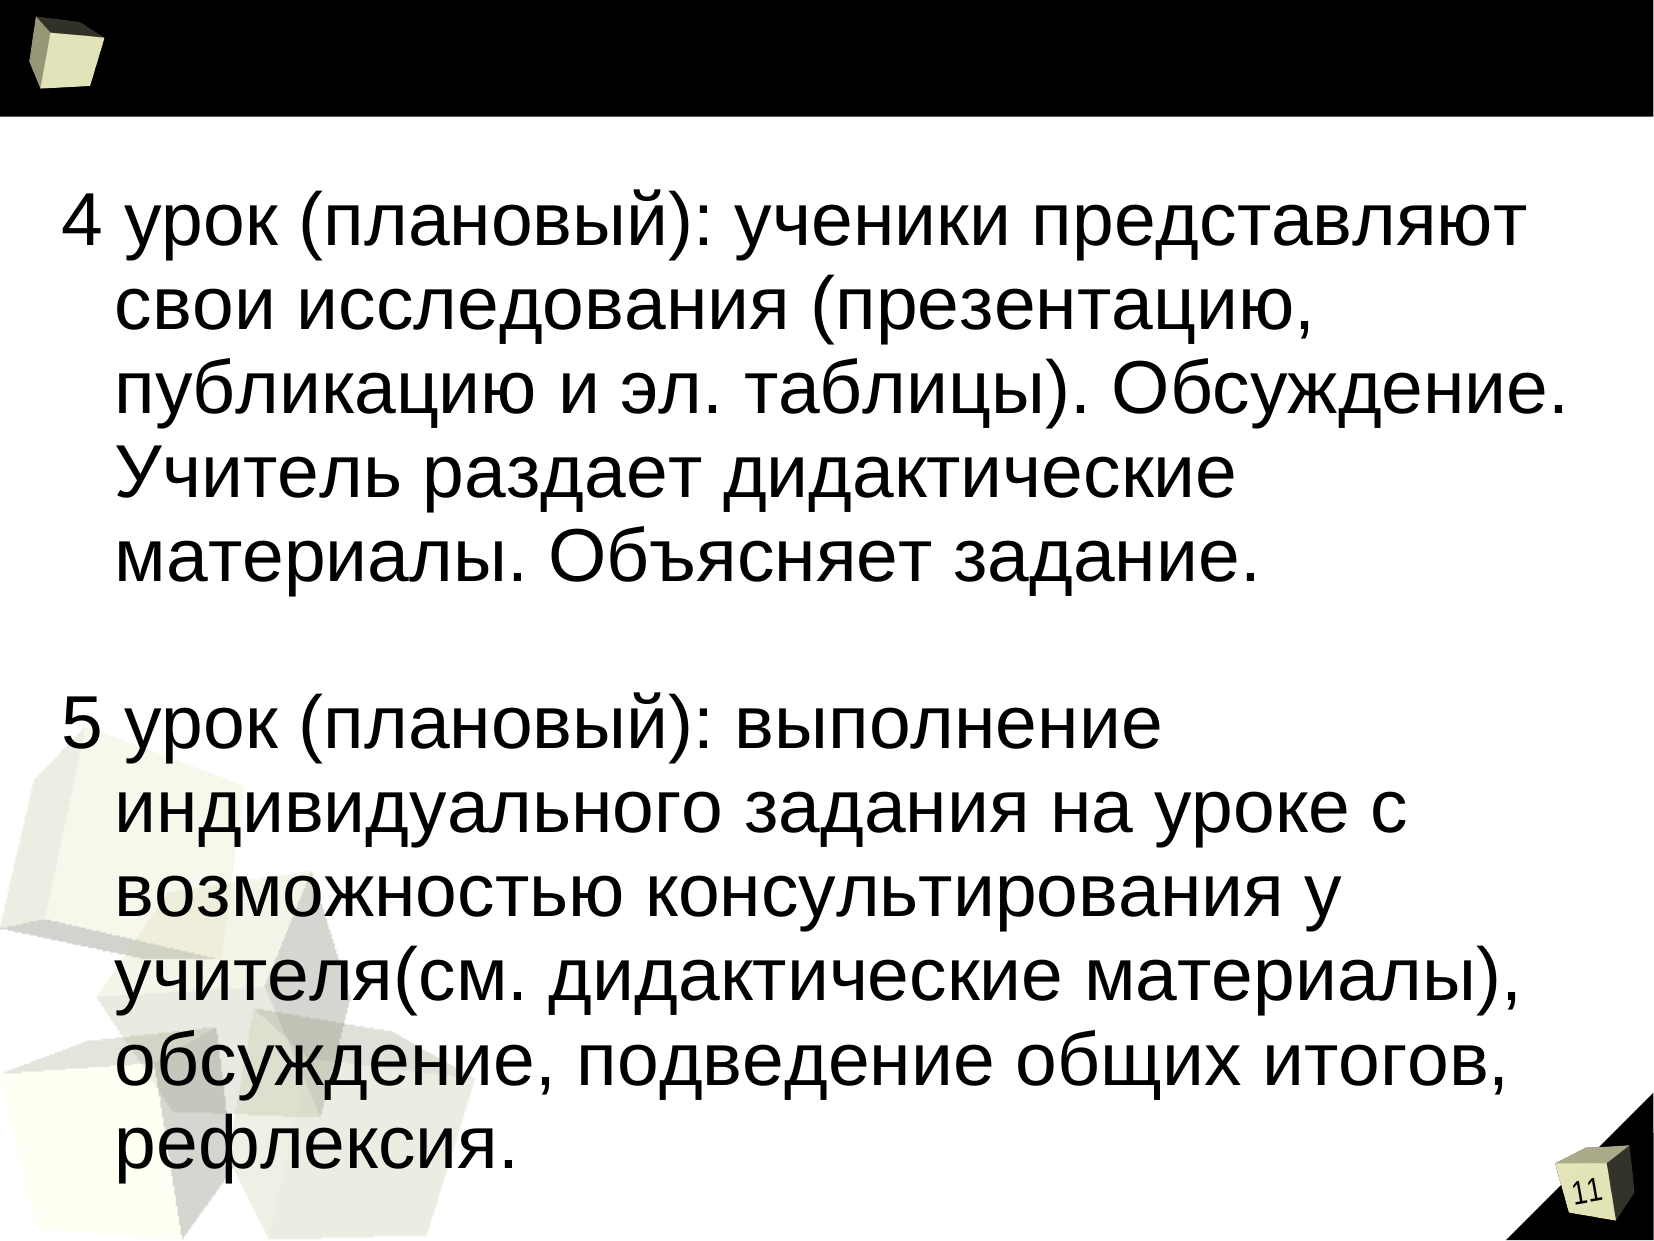

# 4 урок (плановый): ученики представляют свои исследования (презентацию, публикацию и эл. таблицы). Обсуждение. Учитель раздает дидактические материалы. Объясняет задание.
5 урок (плановый): выполнение индивидуального задания на уроке с возможностью консультирования у учителя(см. дидактические материалы), обсуждение, подведение общих итогов, рефлексия.